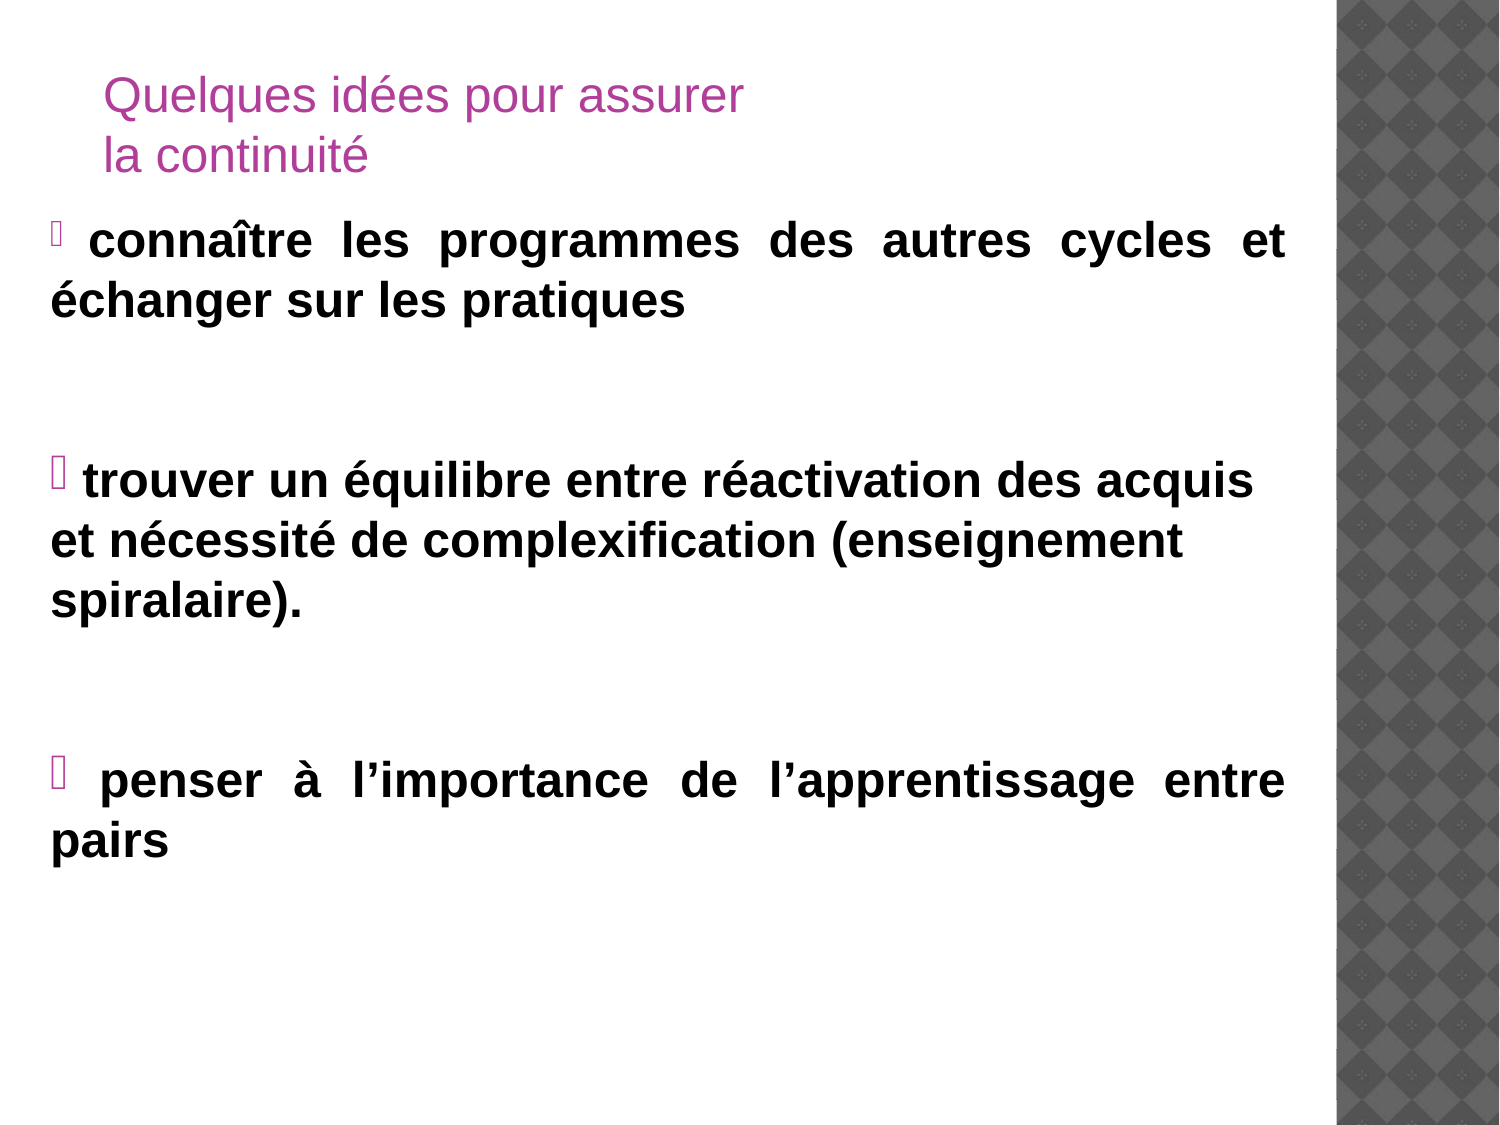

Quelques idées pour assurer la continuité
# connaître les programmes des autres cycles et échanger sur les pratiques
 trouver un équilibre entre réactivation des acquis et nécessité de complexification (enseignement spiralaire).
 penser à l’importance de l’apprentissage entre pairs